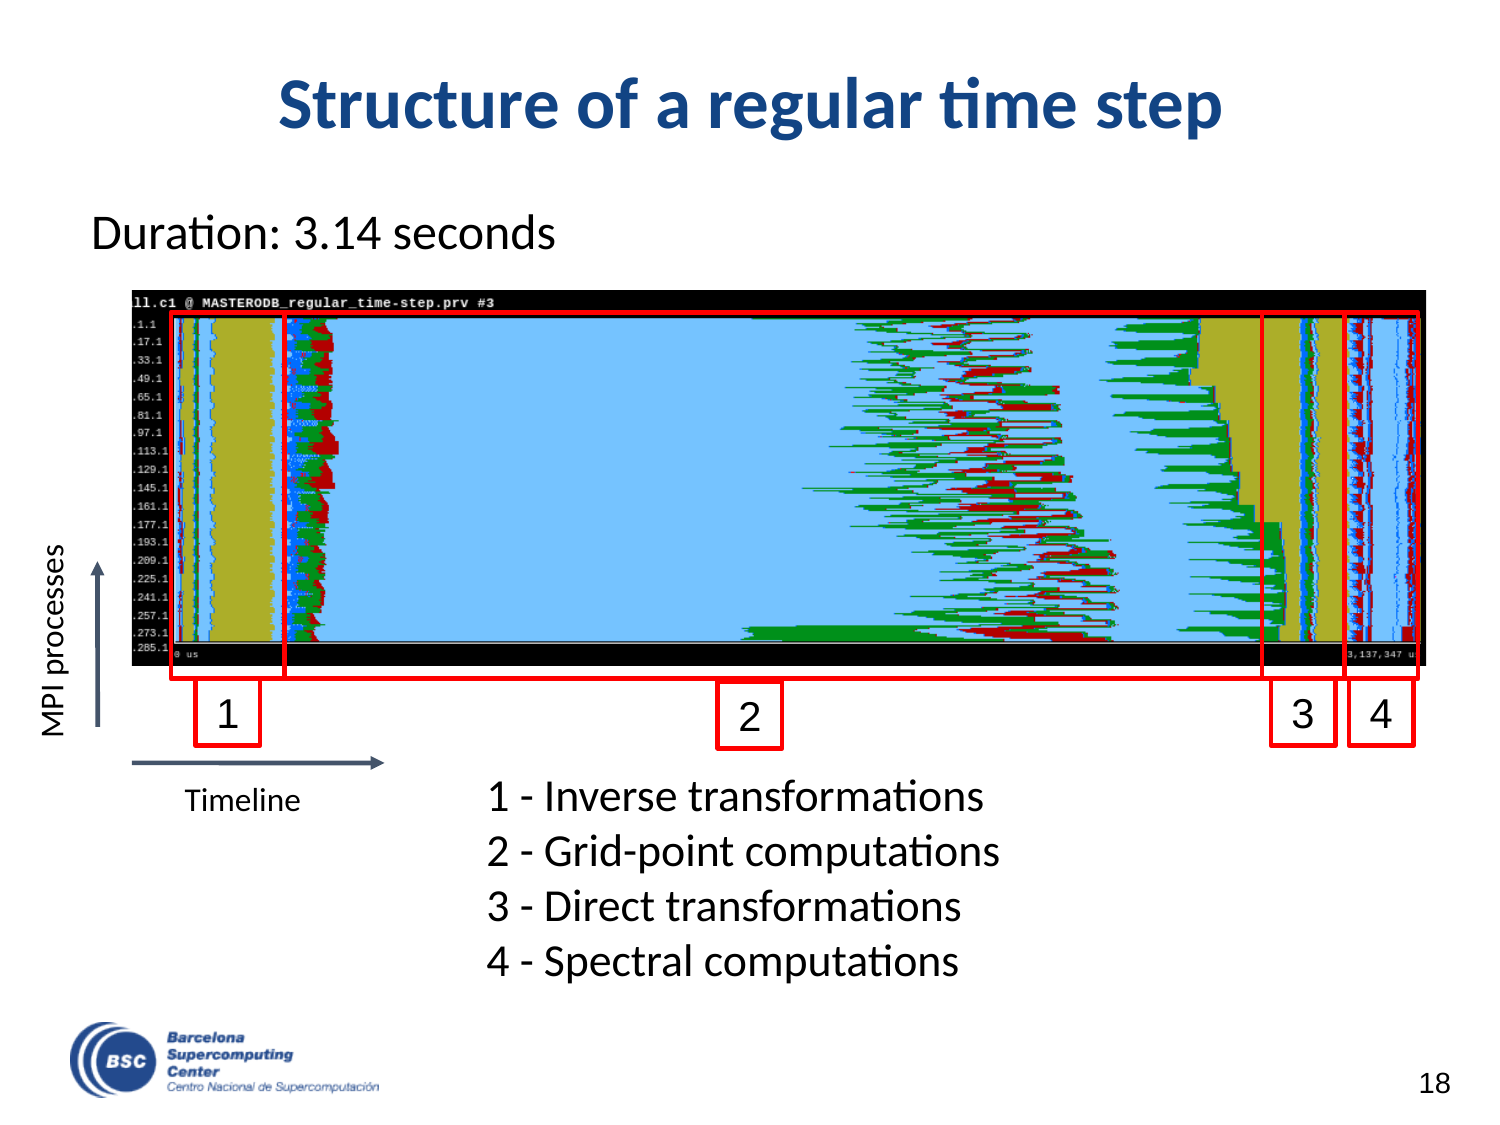

# Structure of a regular time step
Duration: 3.14 seconds
MPI processes
1
3
4
2
1 - Inverse transformations
2 - Grid-point computations
3 - Direct transformations
4 - Spectral computations
Timeline